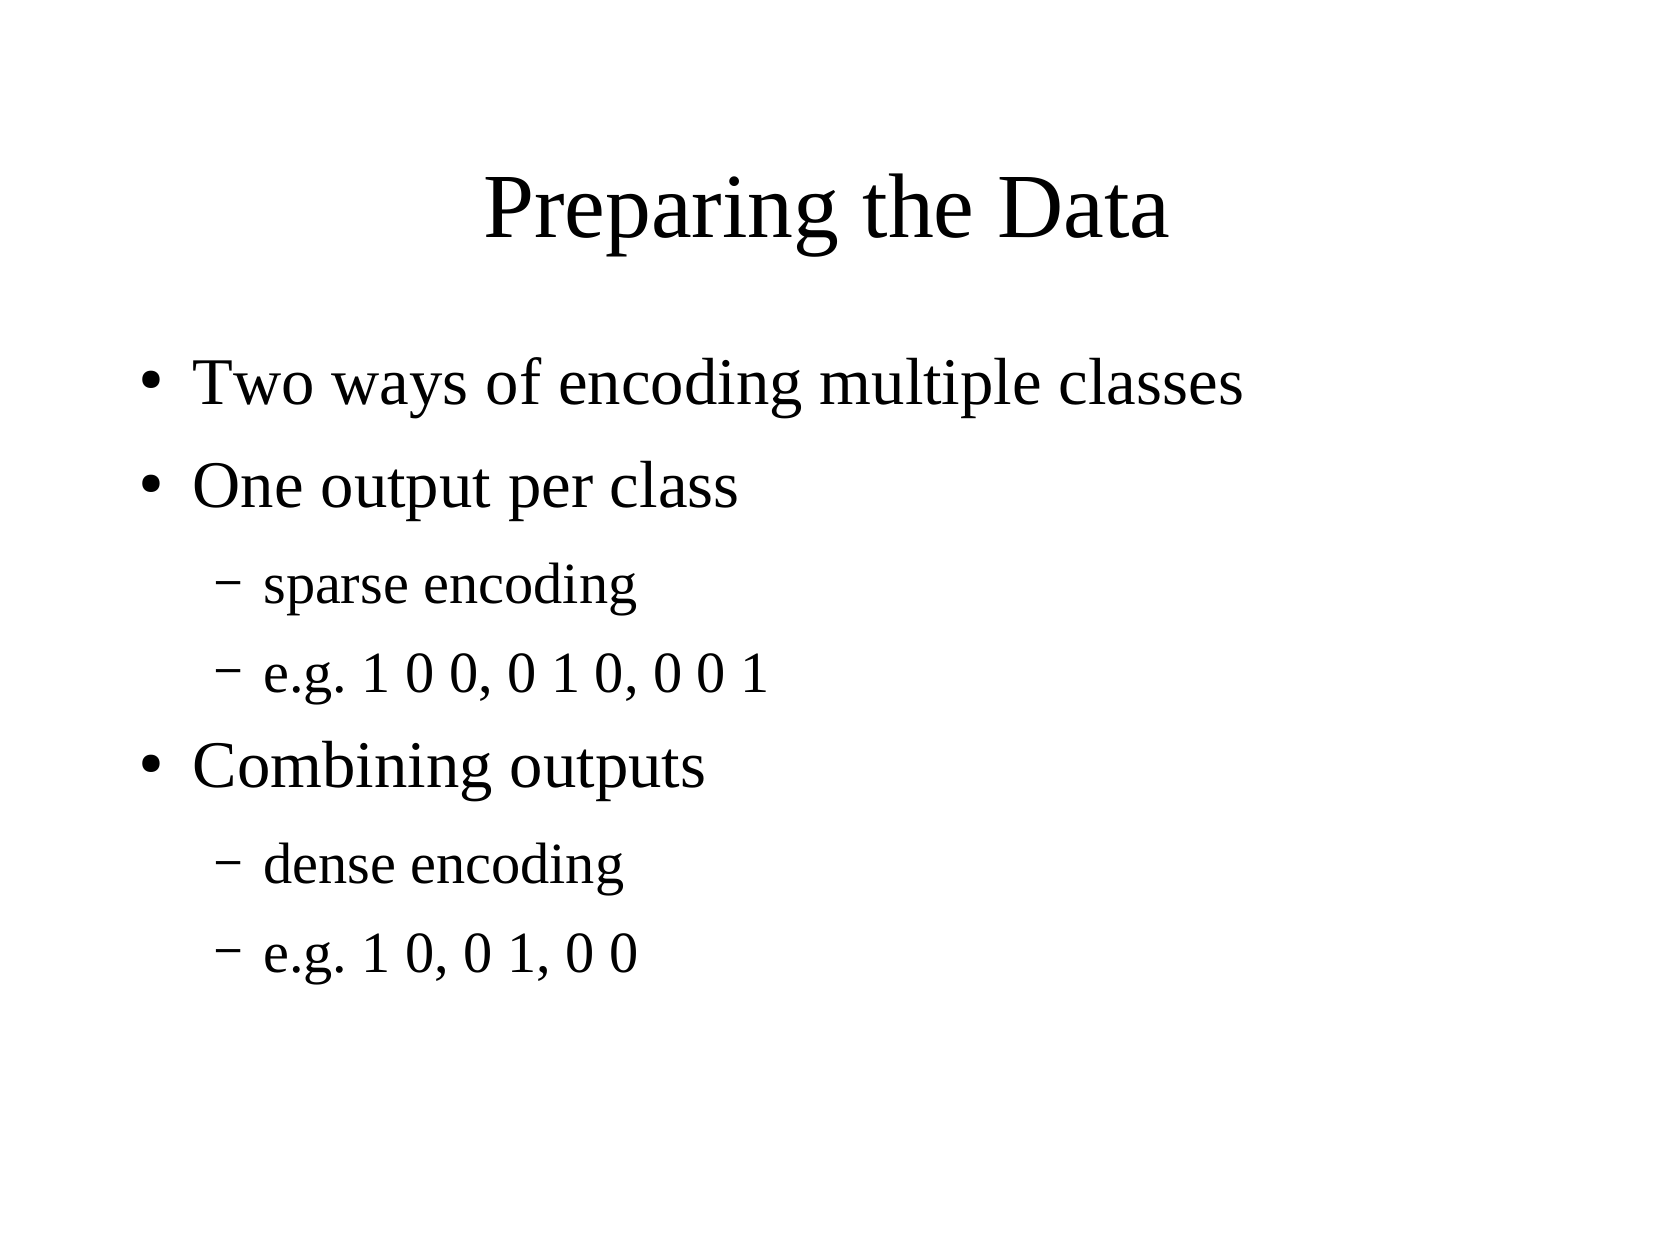

# Preparing the Data
Two ways of encoding multiple classes
One output per class
sparse encoding
e.g. 1 0 0, 0 1 0, 0 0 1
Combining outputs
dense encoding
e.g. 1 0, 0 1, 0 0